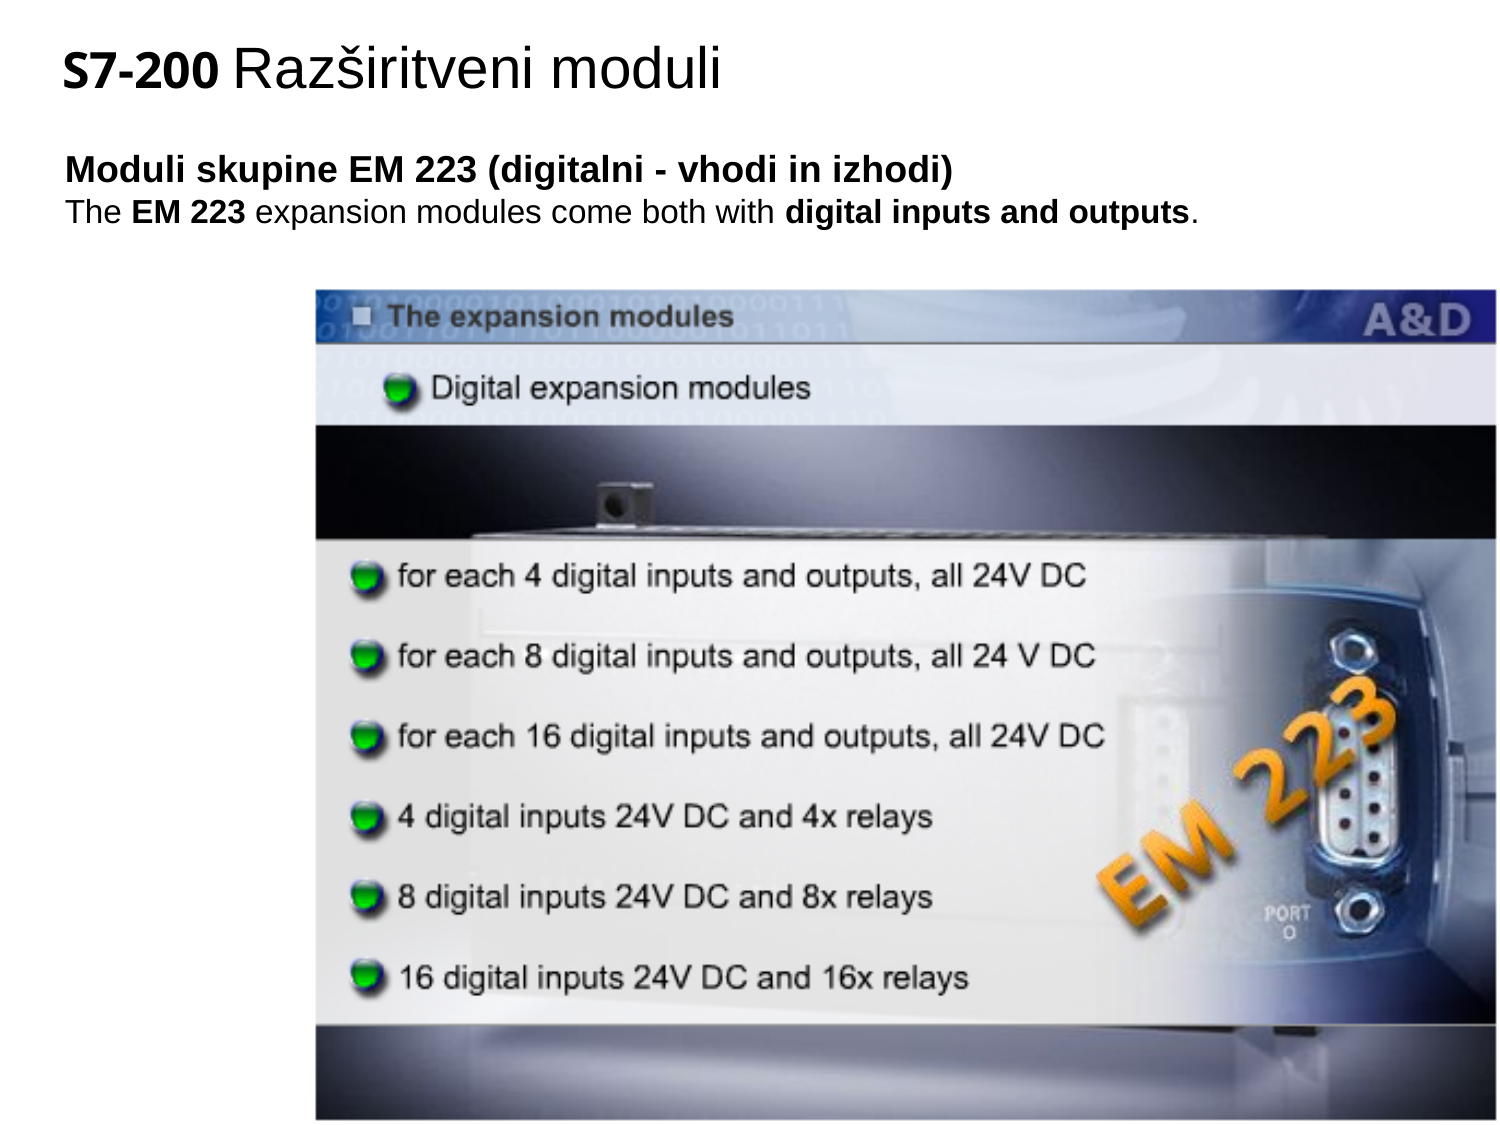

S7-200 Razširitveni moduli
Moduli skupine EM 223 (digitalni - vhodi in izhodi)
The EM 223 expansion modules come both with digital inputs and outputs.